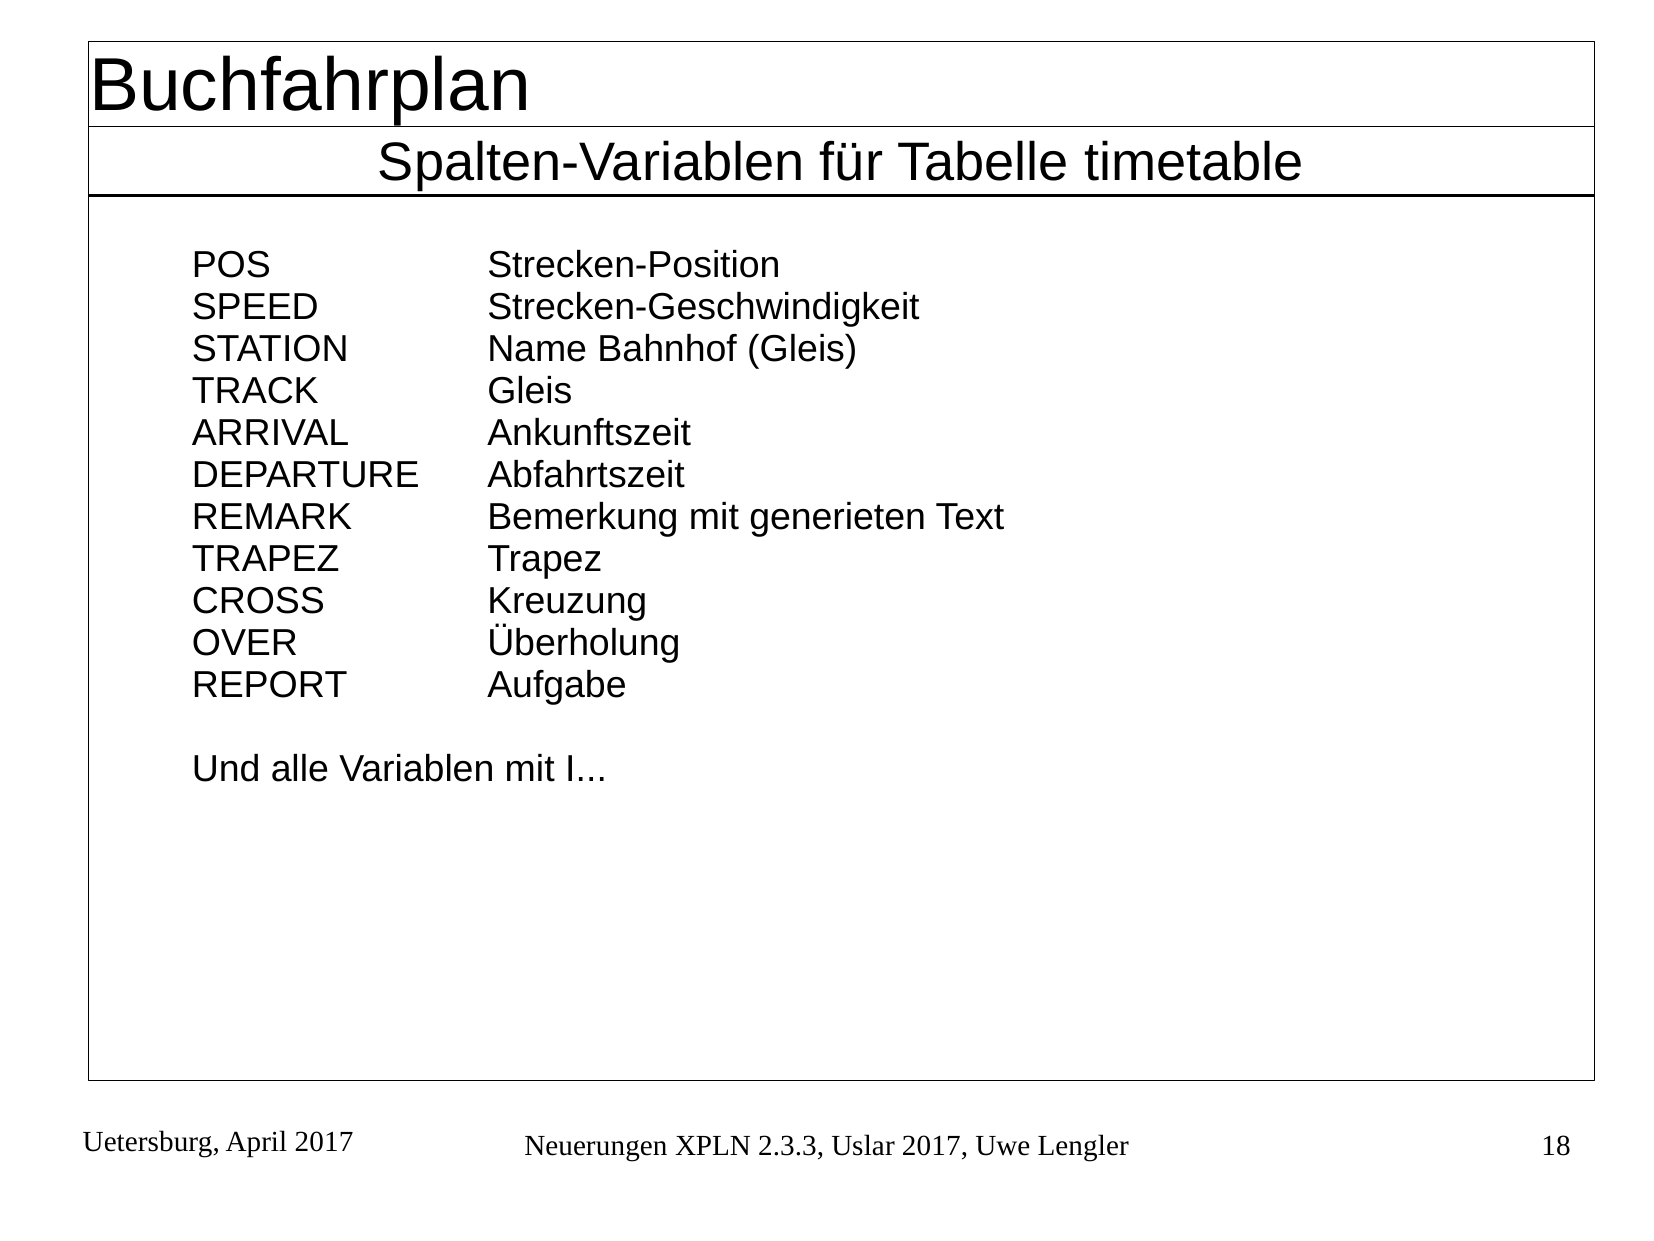

# Buchfahrplan
Spalten-Variablen für Tabelle timetable
POS 			Strecken-Position
SPEED			Strecken-Geschwindigkeit
STATION		Name Bahnhof (Gleis)
TRACK			Gleis
ARRIVAL		Ankunftszeit
DEPARTURE	Abfahrtszeit
REMARK		Bemerkung mit generieten Text
TRAPEZ		Trapez
CROSS			Kreuzung
OVER			Überholung
REPORT		Aufgabe
Und alle Variablen mit I...
Uetersburg, April 2017
Neuerungen XPLN 2.3.3, Uslar 2017, Uwe Lengler
18